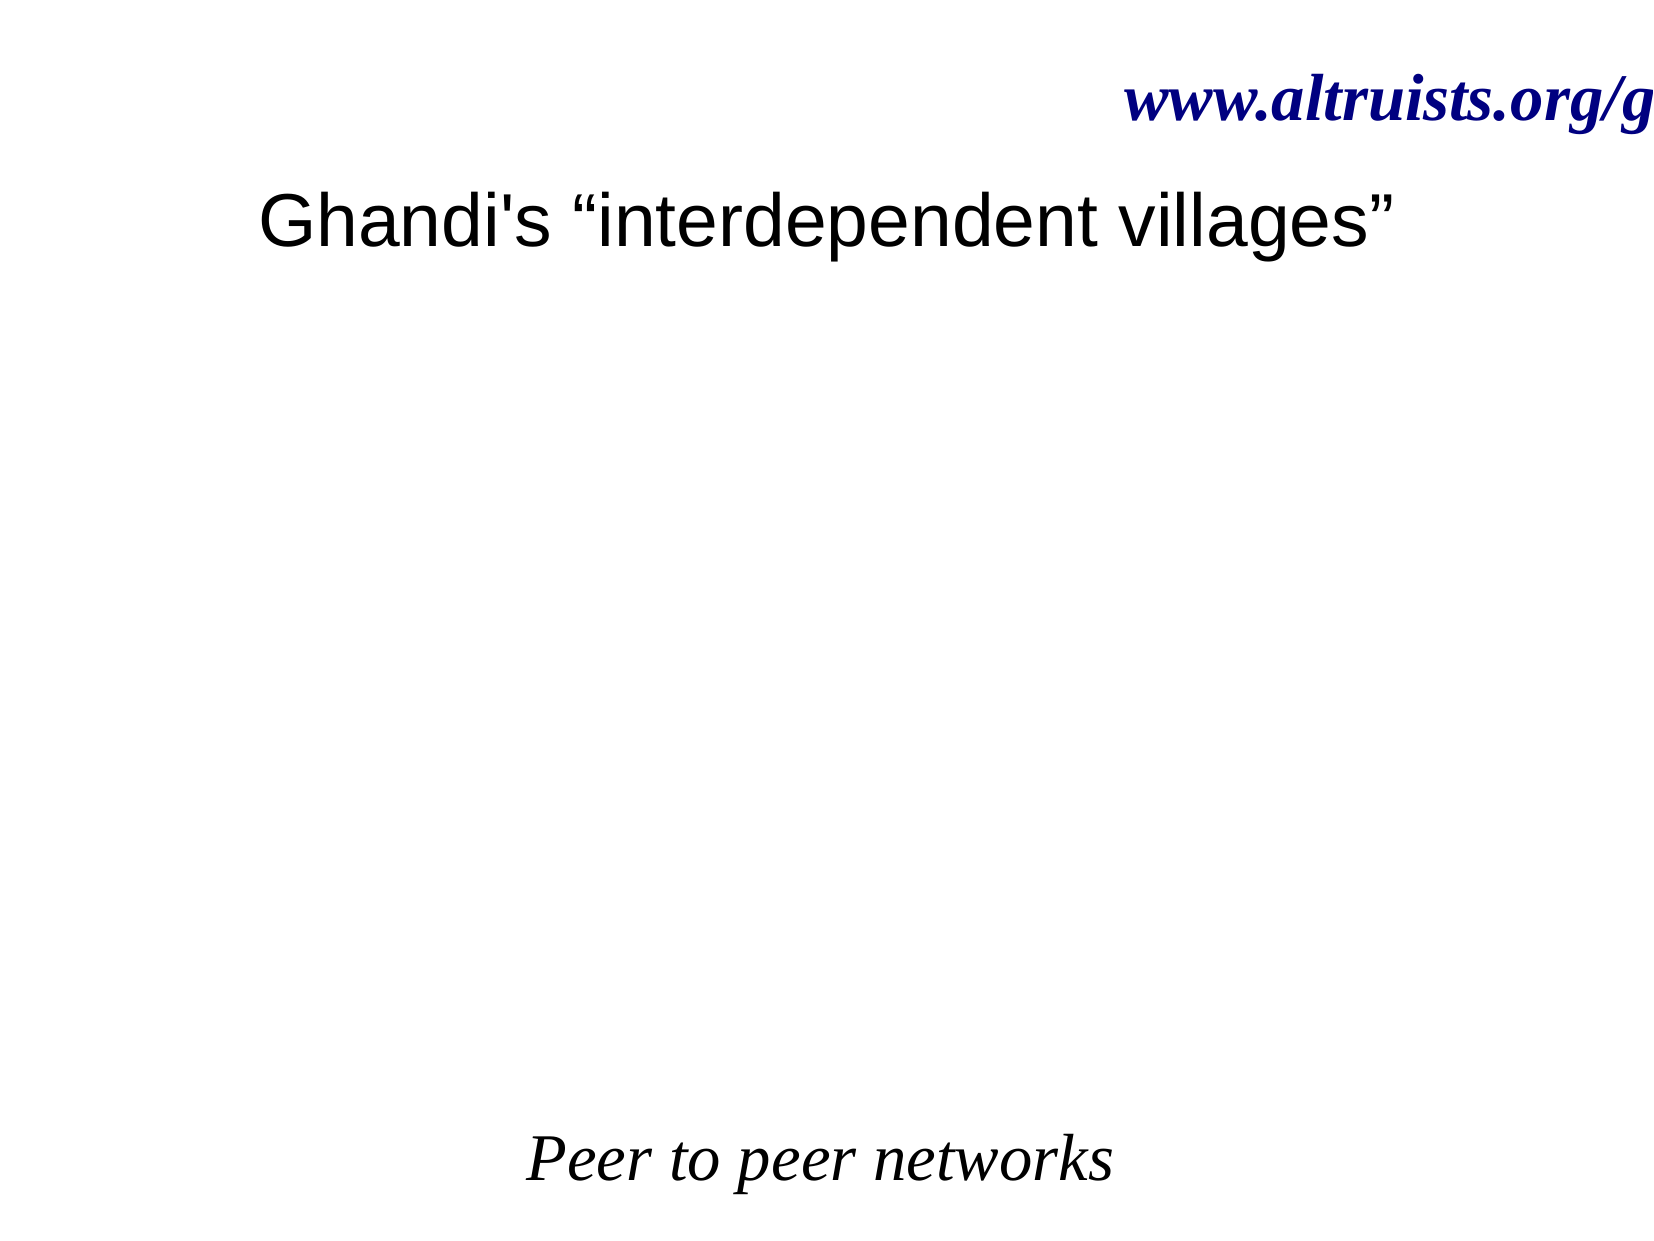

www.altruists.org/ge
# Ghandi's “interdependent villages”
Peer to peer networks